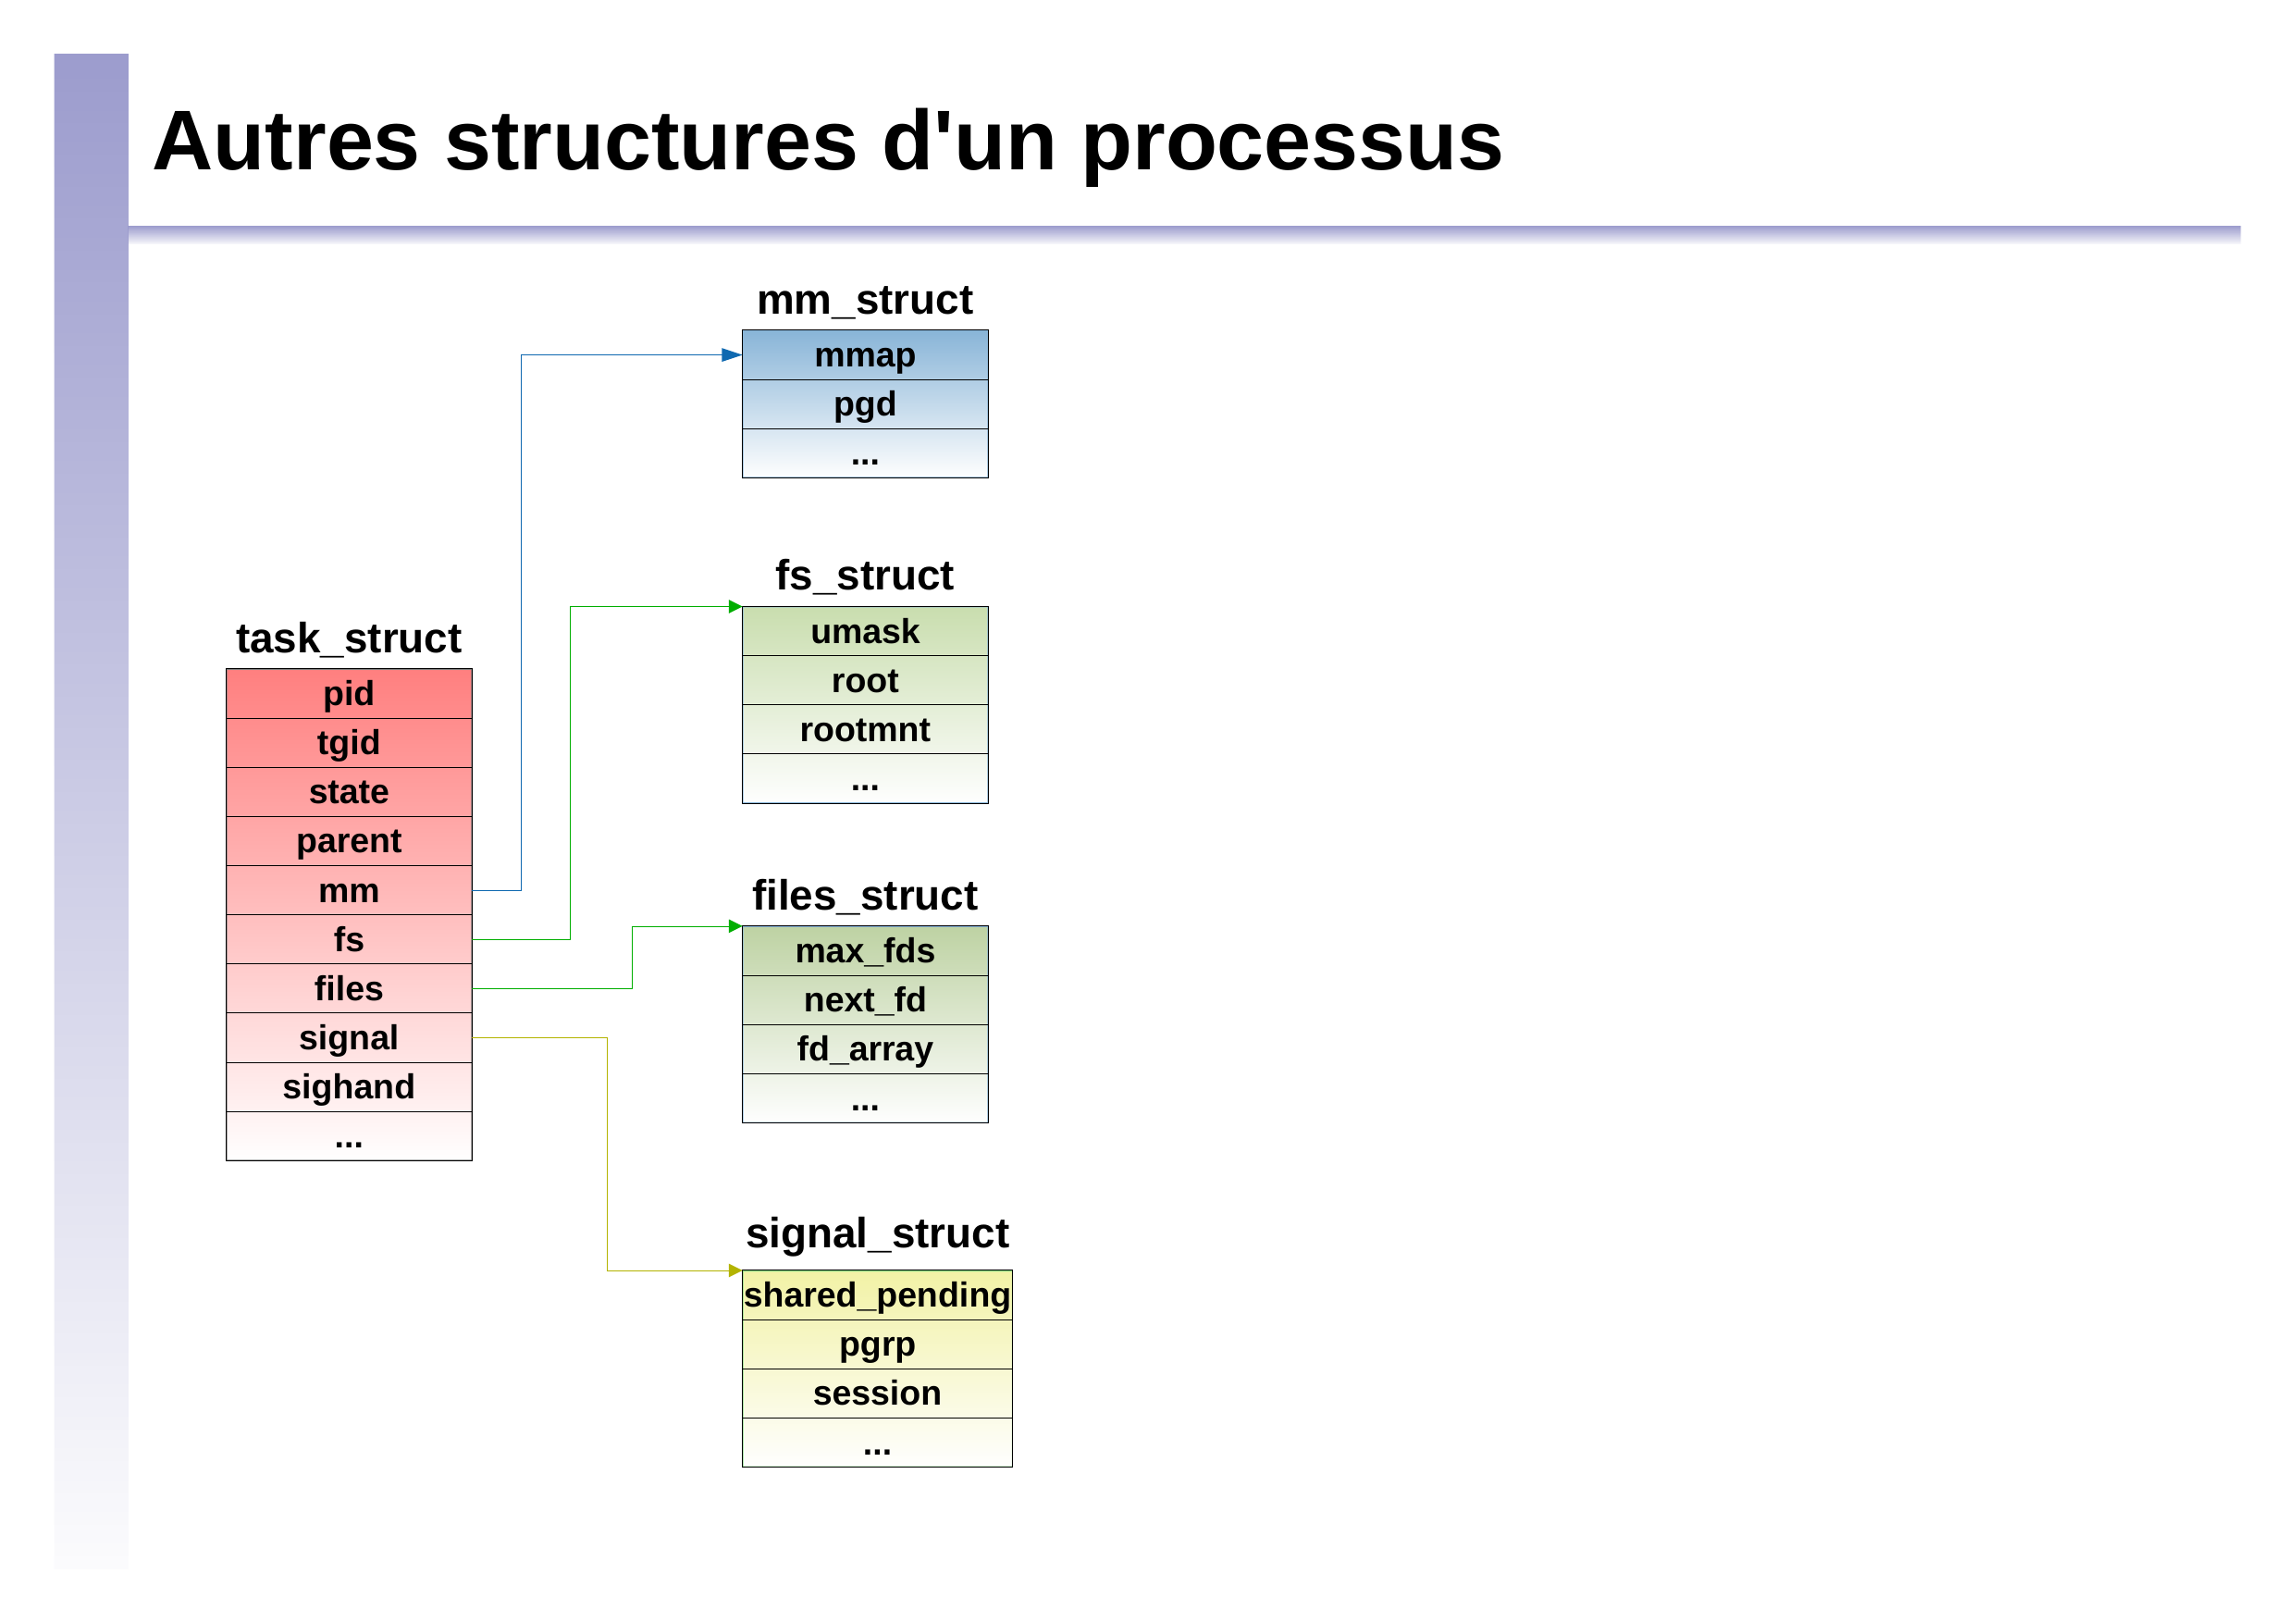

# Autres structures d'un processus
mm_struct
mmap
pgd
...
fs_struct
umask
task_struct
root
pid
rootmnt
tgid
...
state
parent
mm
files_struct
fs
max_fds
files
next_fd
signal
fd_array
sighand
...
...
signal_struct
shared_pending
pgrp
session
...